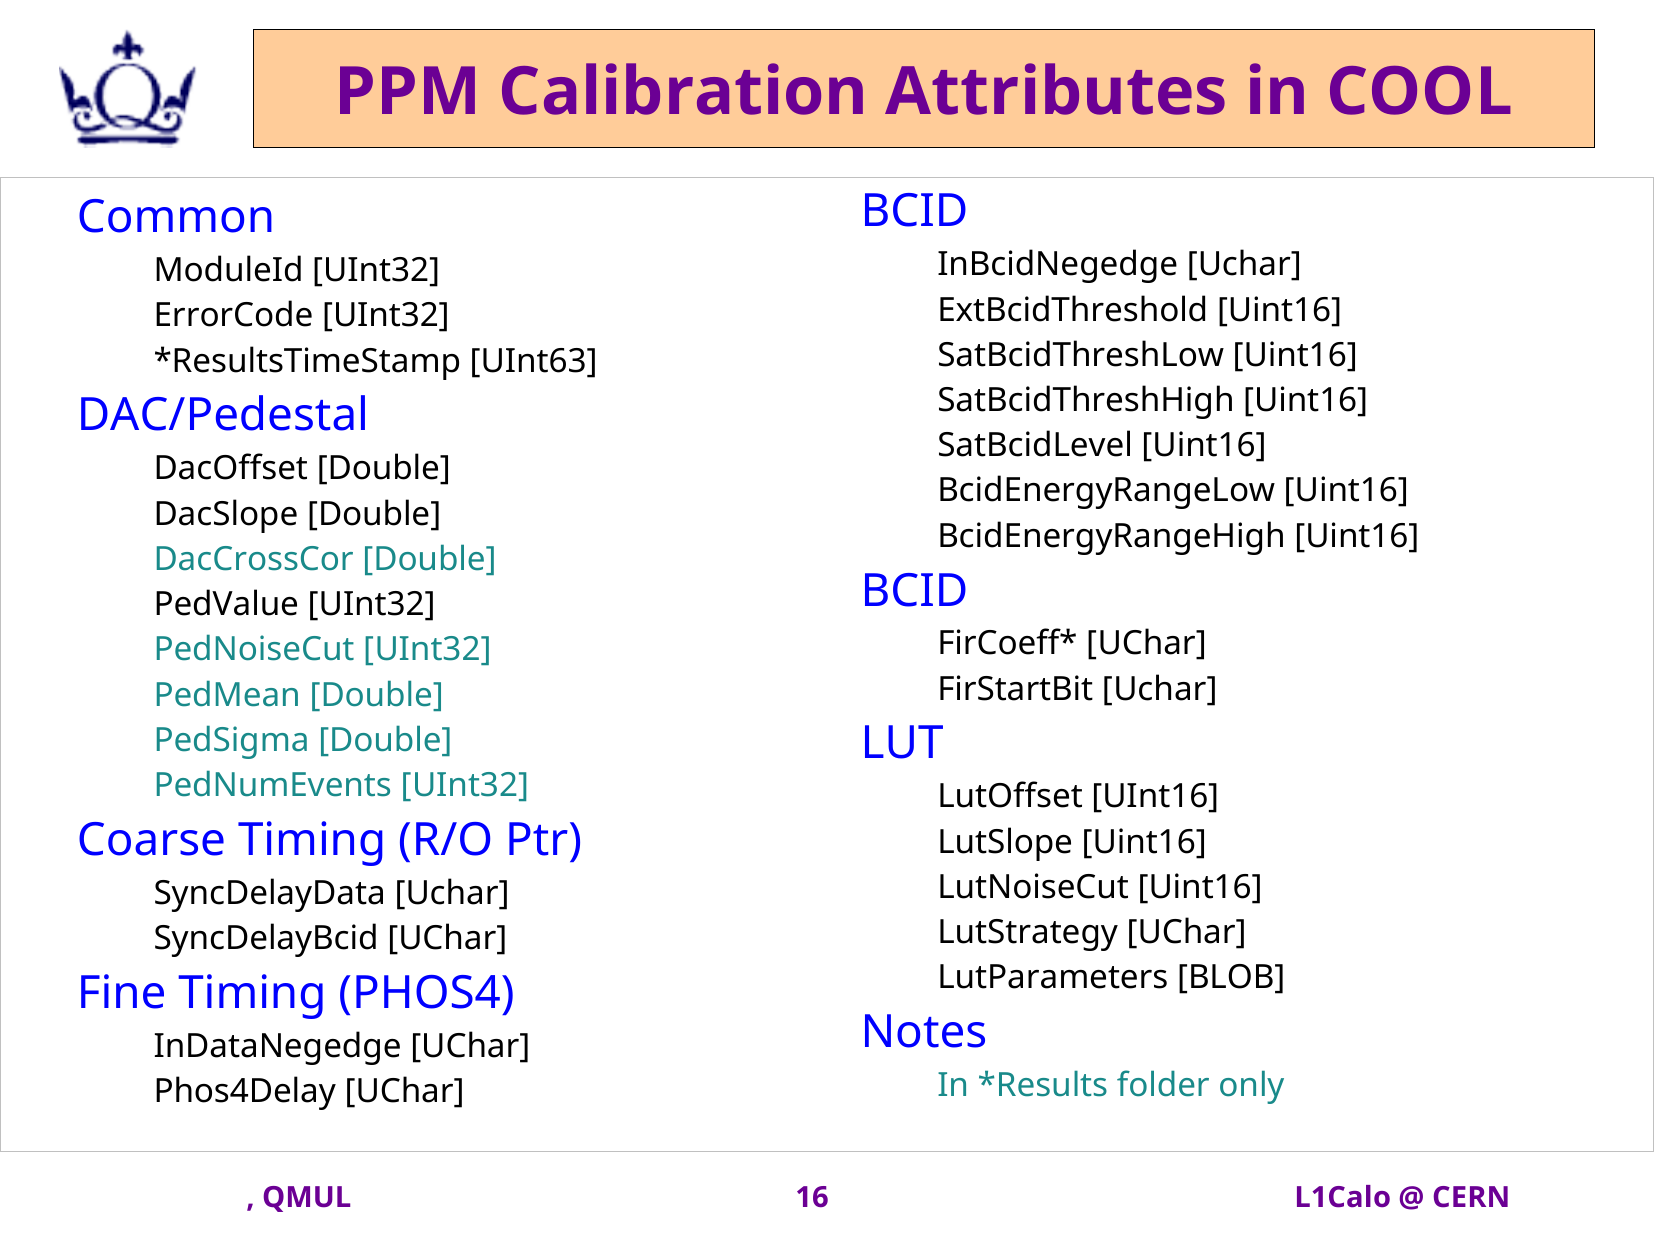

# PPM Calibration Attributes in COOL
BCID
InBcidNegedge [Uchar]
ExtBcidThreshold [Uint16]
SatBcidThreshLow [Uint16]
SatBcidThreshHigh [Uint16]
SatBcidLevel [Uint16]
BcidEnergyRangeLow [Uint16]
BcidEnergyRangeHigh [Uint16]
BCID
FirCoeff* [UChar]
FirStartBit [Uchar]
LUT
LutOffset [UInt16]
LutSlope [Uint16]
LutNoiseCut [Uint16]
LutStrategy [UChar]
LutParameters [BLOB]
Notes
In *Results folder only
Common
ModuleId [UInt32]
ErrorCode [UInt32]
*ResultsTimeStamp [UInt63]
DAC/Pedestal
DacOffset [Double]
DacSlope [Double]
DacCrossCor [Double]
PedValue [UInt32]
PedNoiseCut [UInt32]
PedMean [Double]
PedSigma [Double]
PedNumEvents [UInt32]
Coarse Timing (R/O Ptr)
SyncDelayData [Uchar]
SyncDelayBcid [UChar]
Fine Timing (PHOS4)
InDataNegedge [UChar]
Phos4Delay [UChar]